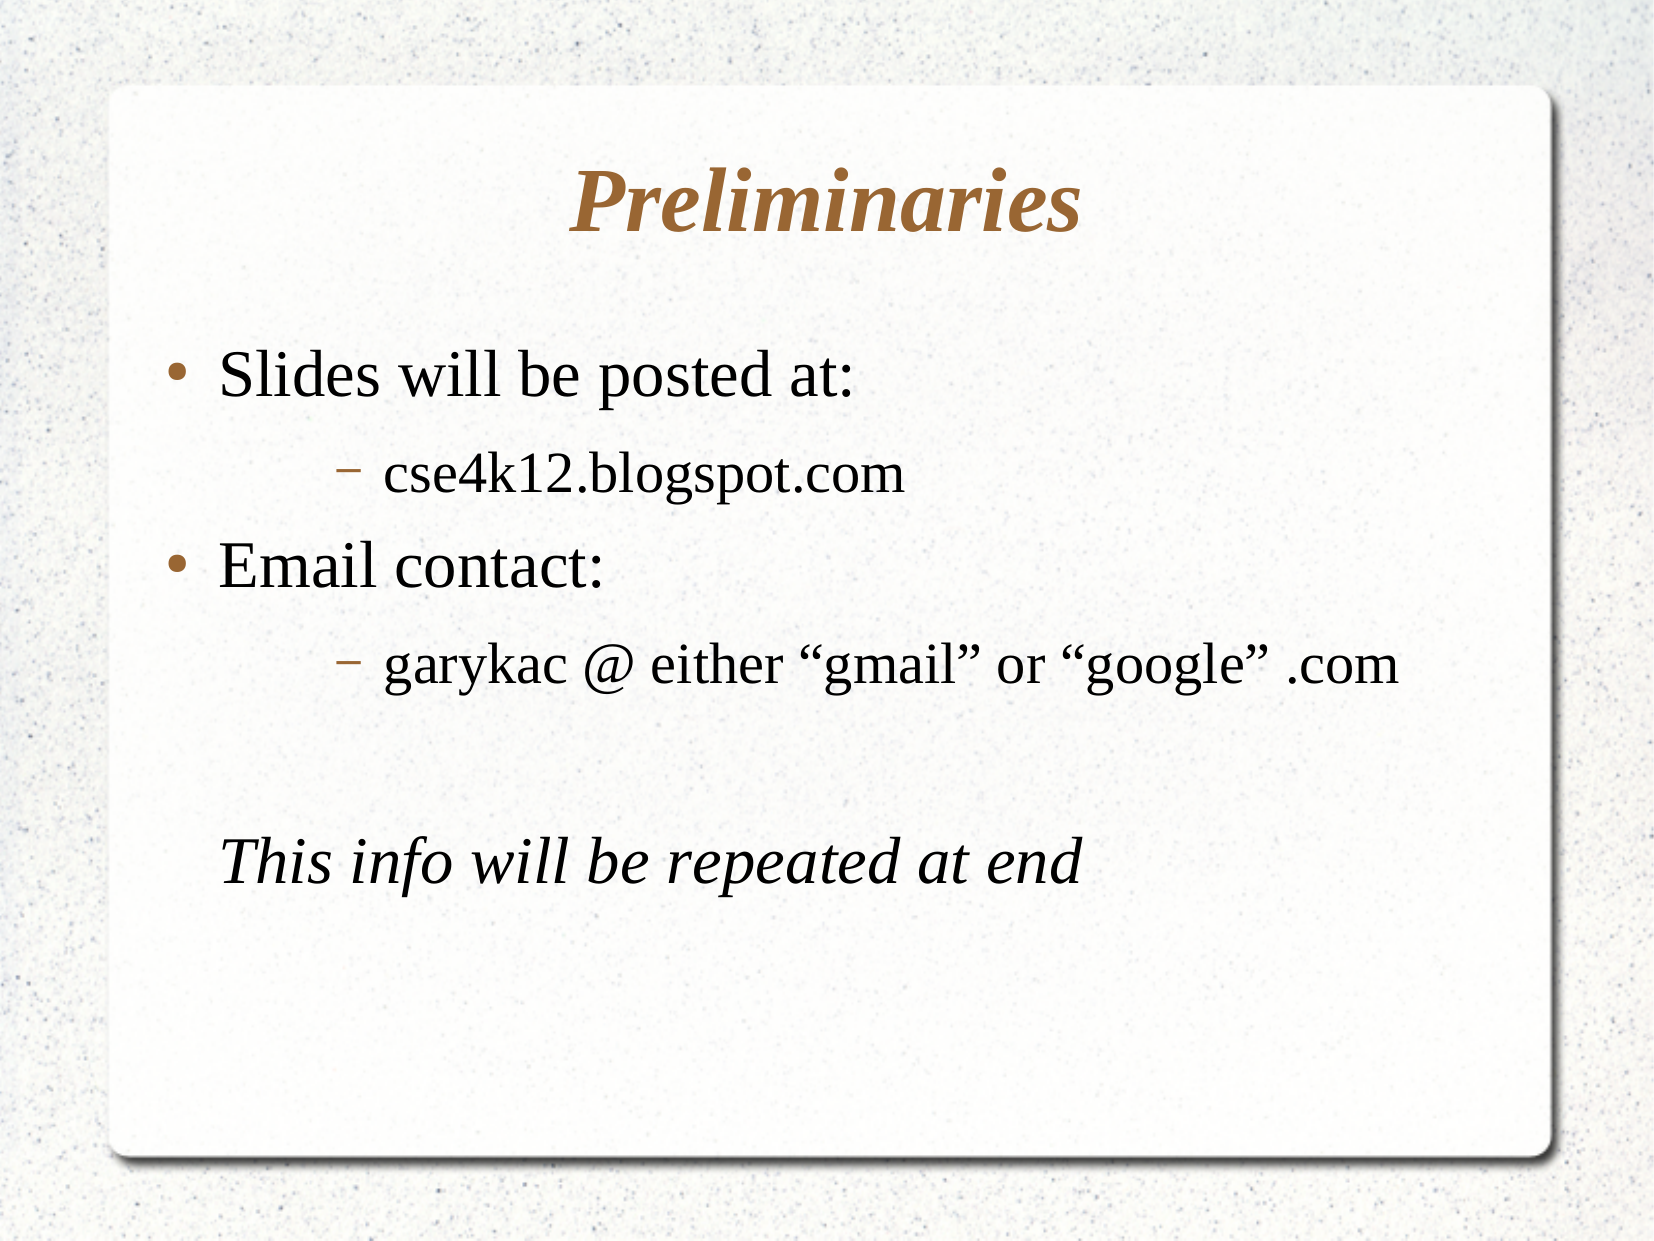

# Preliminaries
Slides will be posted at:
cse4k12.blogspot.com
Email contact:
garykac @ either “gmail” or “google” .com
This info will be repeated at end